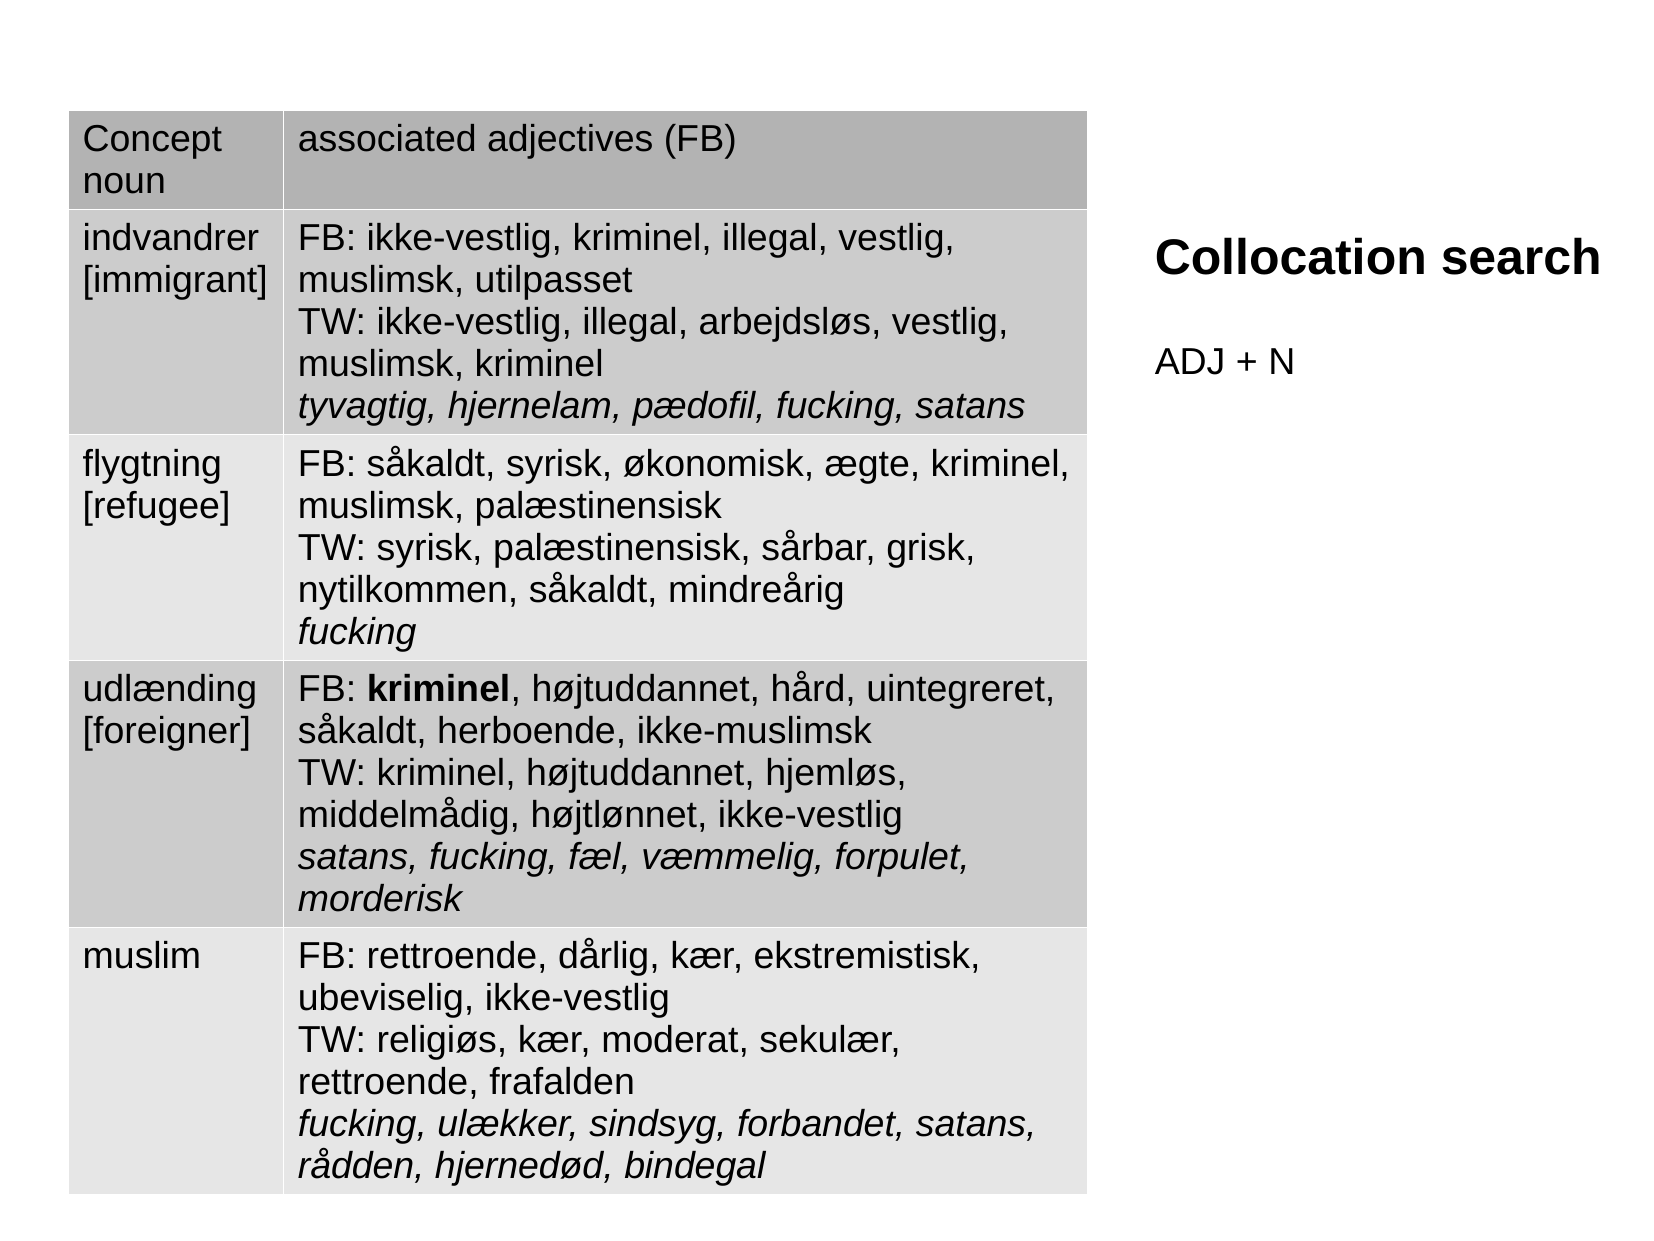

| Concept noun | associated adjectives (FB) |
| --- | --- |
| indvandrer [immigrant] | FB: ikke-vestlig, kriminel, illegal, vestlig, muslimsk, utilpasset TW: ikke-vestlig, illegal, arbejdsløs, vestlig, muslimsk, kriminel tyvagtig, hjernelam, pædofil, fucking, satans |
| flygtning [refugee] | FB: såkaldt, syrisk, økonomisk, ægte, kriminel, muslimsk, palæstinensisk TW: syrisk, palæstinensisk, sårbar, grisk, nytilkommen, såkaldt, mindreårig fucking |
| udlænding [foreigner] | FB: kriminel, højtuddannet, hård, uintegreret, såkaldt, herboende, ikke-muslimsk TW: kriminel, højtuddannet, hjemløs, middelmådig, højtlønnet, ikke-vestlig satans, fucking, fæl, væmmelig, forpulet, morderisk |
| muslim | FB: rettroende, dårlig, kær, ekstremistisk, ubeviselig, ikke-vestlig TW: religiøs, kær, moderat, sekulær, rettroende, frafalden fucking, ulækker, sindsyg, forbandet, satans, rådden, hjernedød, bindegal |
Collocation search
ADJ + N